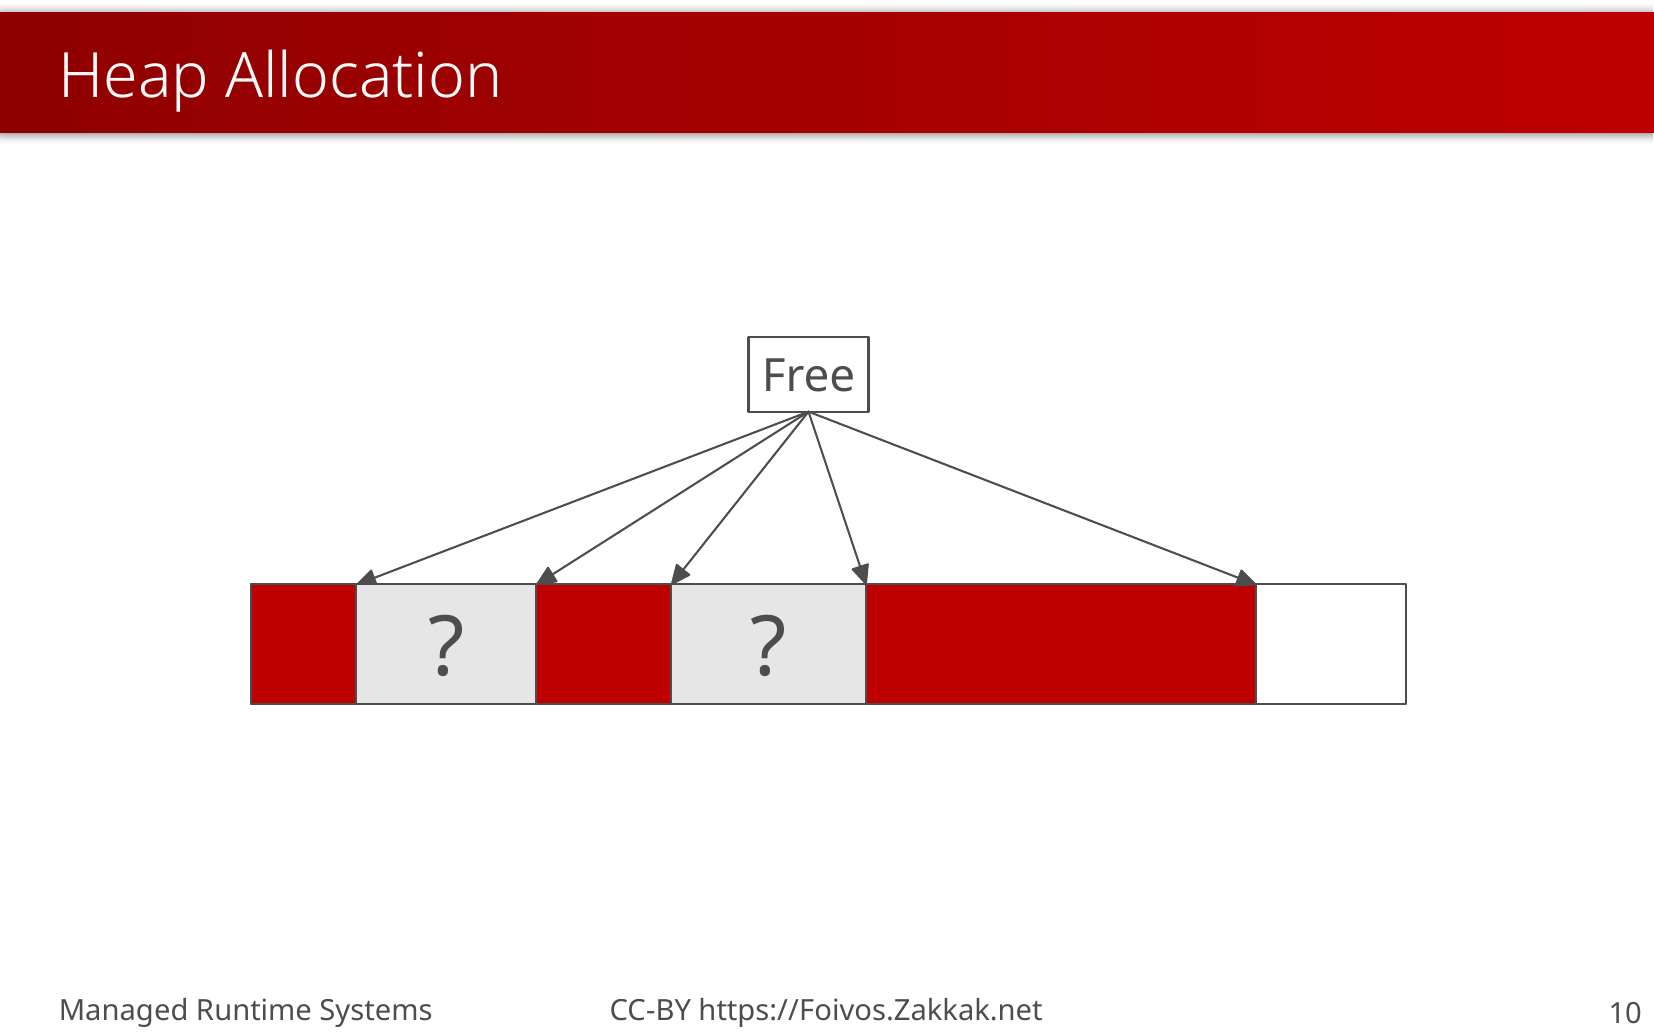

# Heap Allocation
Free
?
?
Managed Runtime Systems
CC-BY https://Foivos.Zakkak.net
10